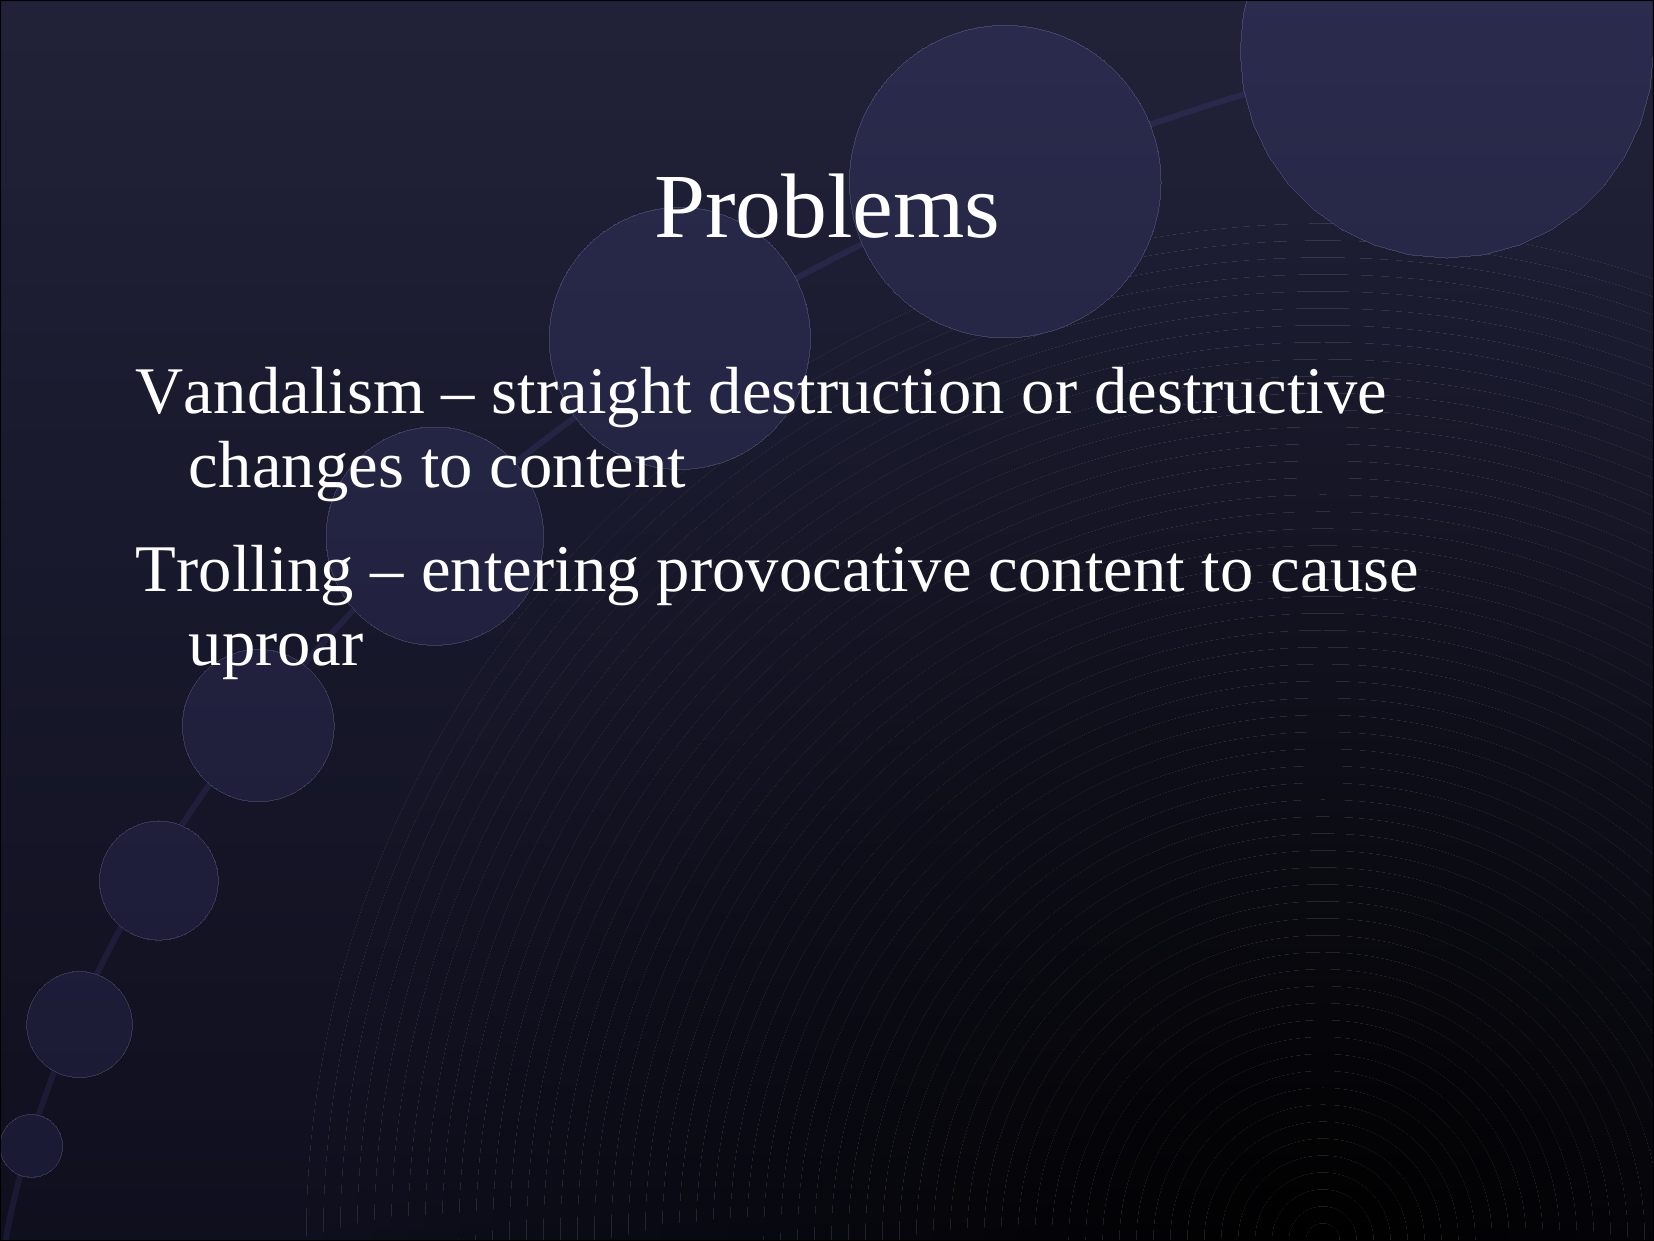

# Problems
Vandalism – straight destruction or destructive changes to content
Trolling – entering provocative content to cause uproar